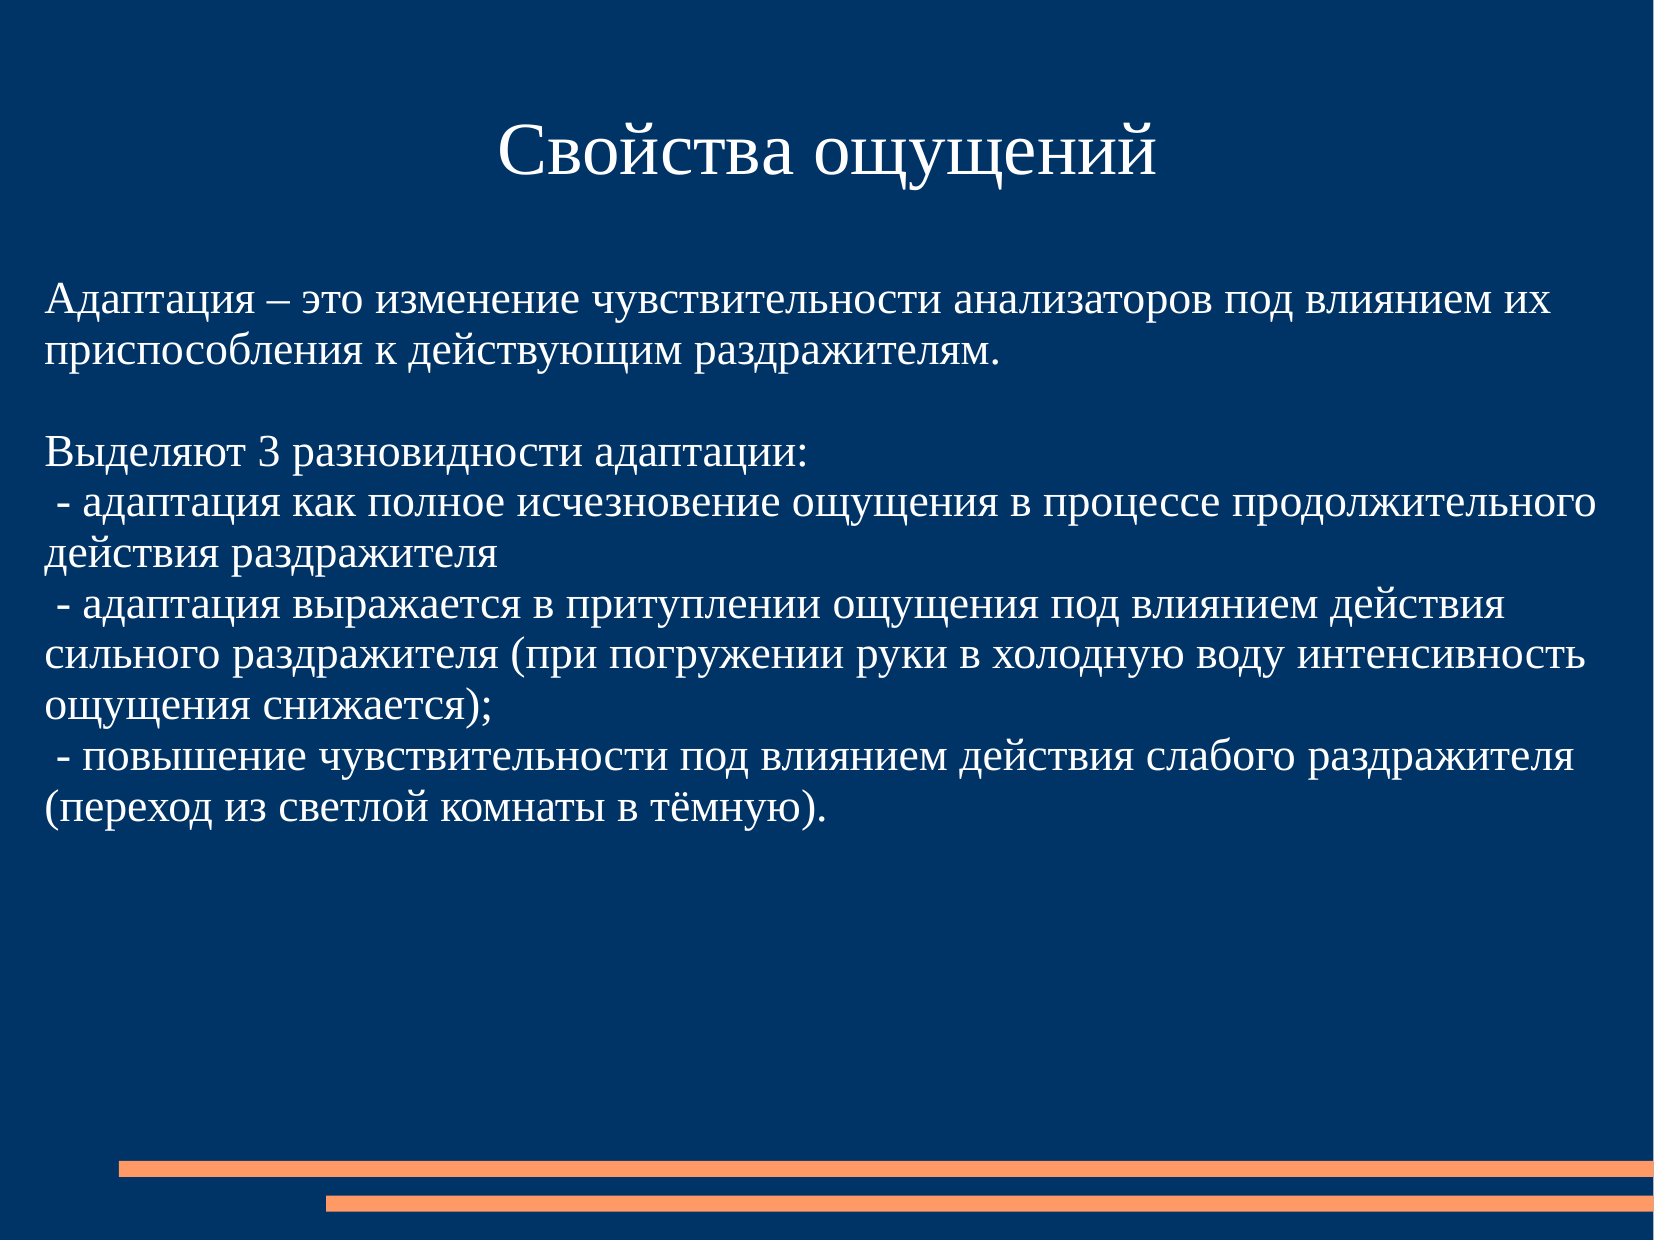

# Свойства ощущений
Адаптация – это изменение чувствительности анализаторов под влиянием их приспособления к действующим раздражителям.
Выделяют 3 разновидности адаптации:
 - адаптация как полное исчезновение ощущения в процессе продолжительного действия раздражителя
 - адаптация выражается в притуплении ощущения под влиянием действия сильного раздражителя (при погружении руки в холодную воду интенсивность ощущения снижается);
 - повышение чувствительности под влиянием действия слабого раздражителя (переход из светлой комнаты в тёмную).